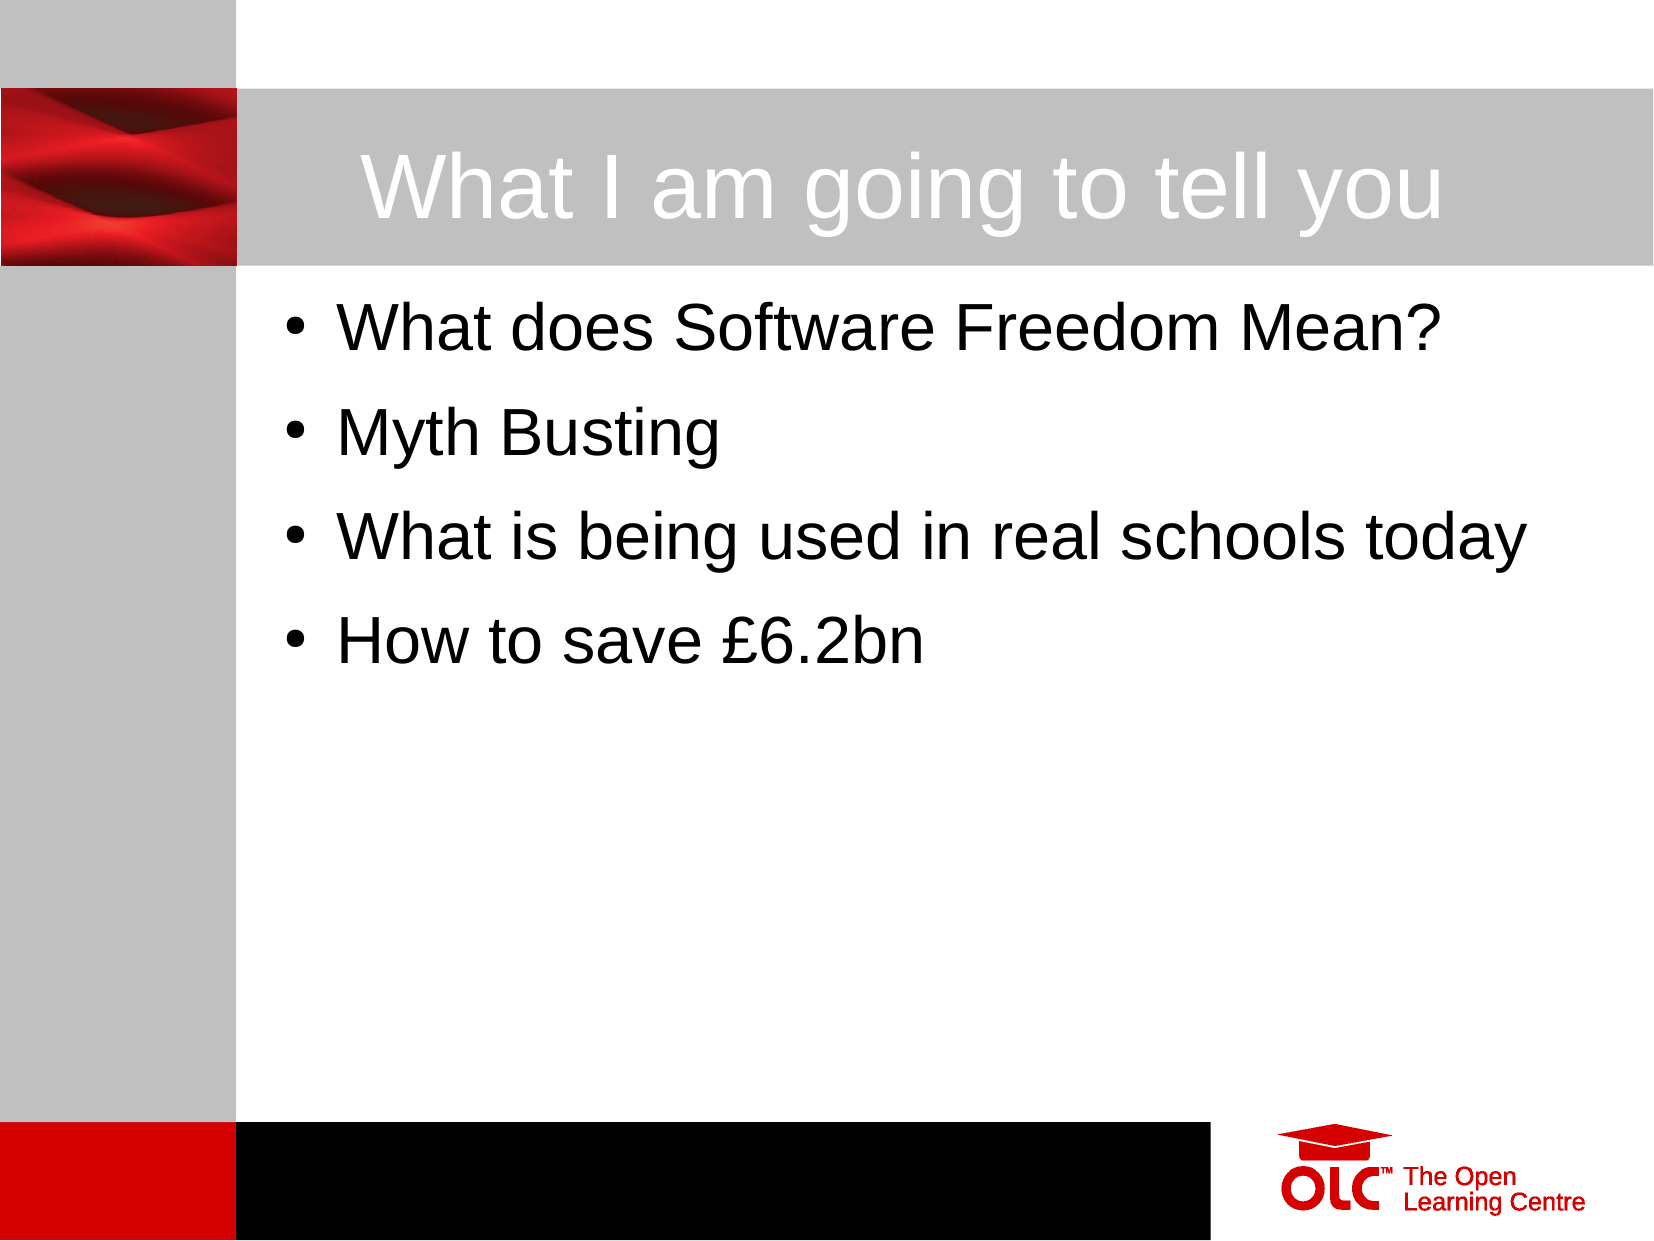

# What I am going to tell you
What does Software Freedom Mean?
Myth Busting
What is being used in real schools today
How to save £6.2bn